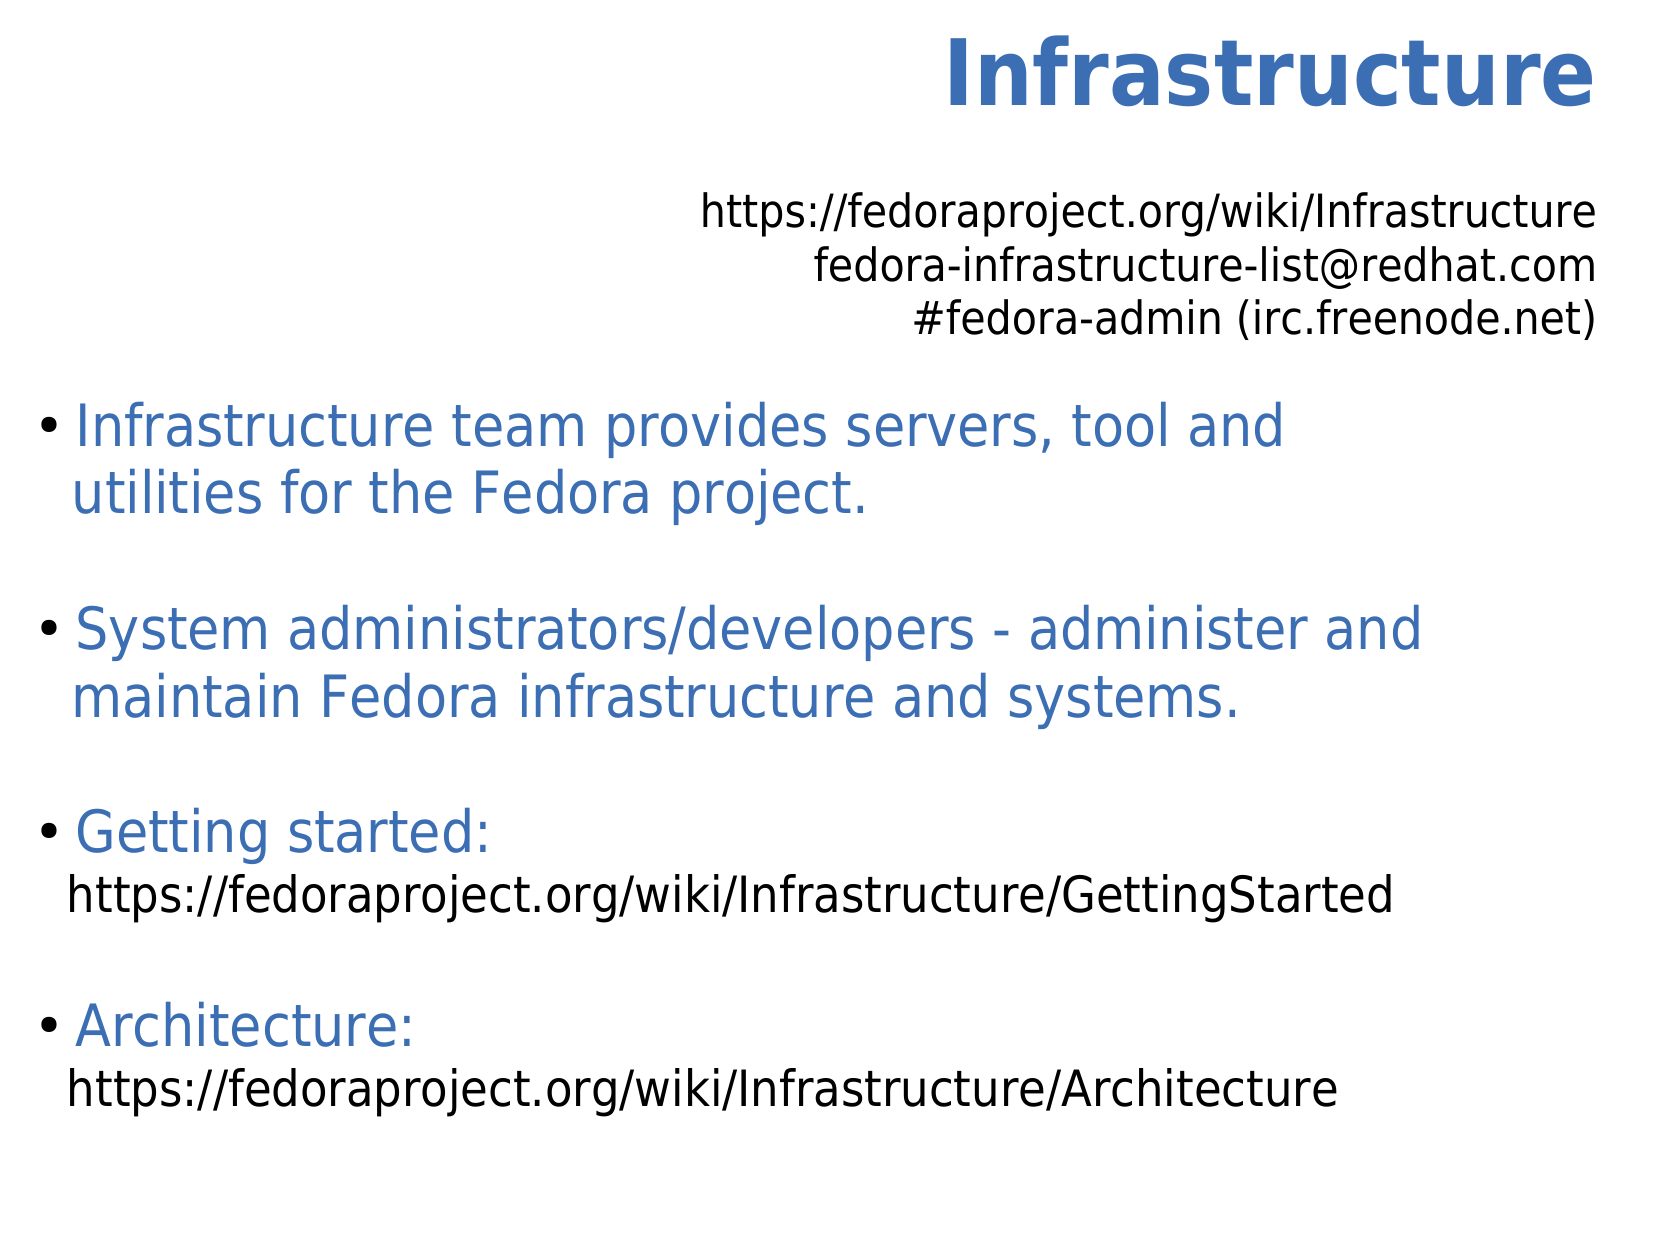

Infrastructure
https://fedoraproject.org/wiki/Infrastructure
fedora-infrastructure-list@redhat.com
#fedora-admin (irc.freenode.net)
 Infrastructure team provides servers, tool and
 utilities for the Fedora project.
 System administrators/developers - administer and
 maintain Fedora infrastructure and systems.
 Getting started:
 https://fedoraproject.org/wiki/Infrastructure/GettingStarted
 Architecture:
 https://fedoraproject.org/wiki/Infrastructure/Architecture